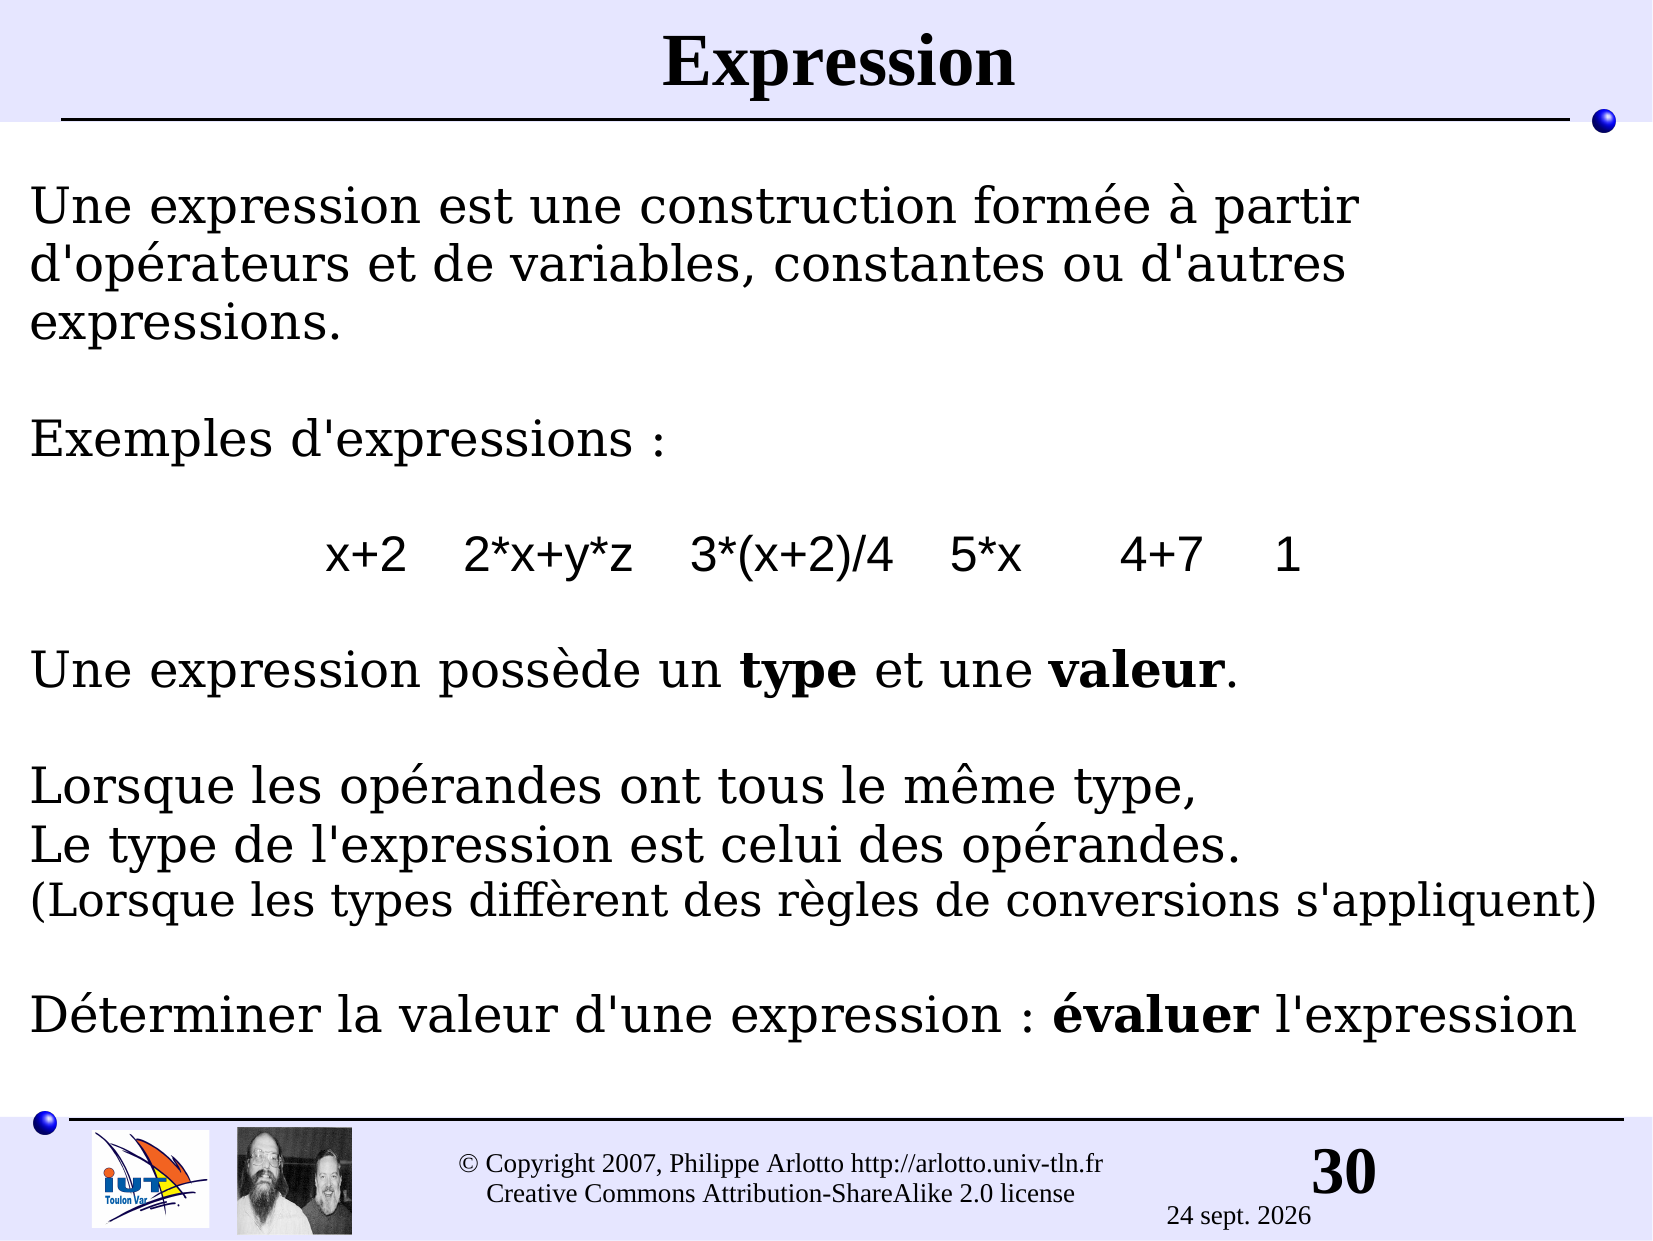

# Expression
Une expression est une construction formée à partir
d'opérateurs et de variables, constantes ou d'autres
expressions.
Exemples d'expressions :
x+2 2*x+y*z 3*(x+2)/4 5*x 4+7 1
Une expression possède un type et une valeur.
Lorsque les opérandes ont tous le même type,
Le type de l'expression est celui des opérandes.
(Lorsque les types diffèrent des règles de conversions s'appliquent)
Déterminer la valeur d'une expression : évaluer l'expression